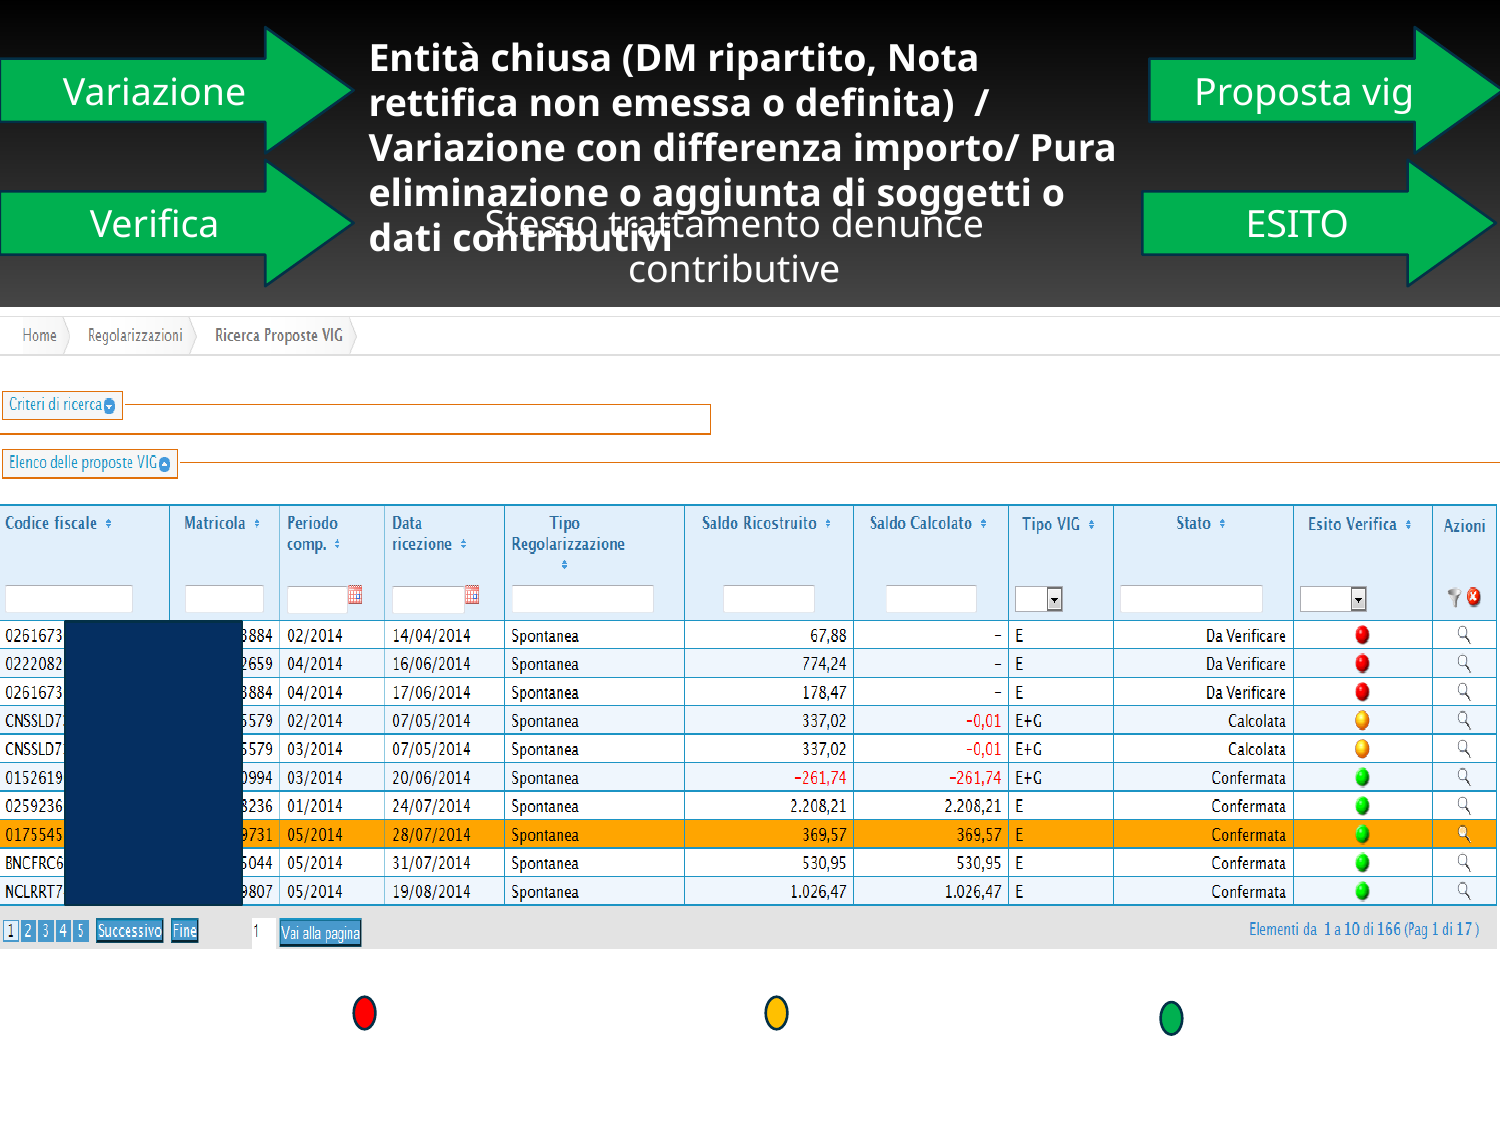

Variazione
Entità chiusa (DM ripartito, Nota rettifica non emessa o definita) / Variazione con differenza importo/ Pura eliminazione o aggiunta di soggetti o dati contributivi
Proposta vig
Verifica
ESITO
Stesso trattamento denunce contributive
Calcolata
Calcolata
Da verificare